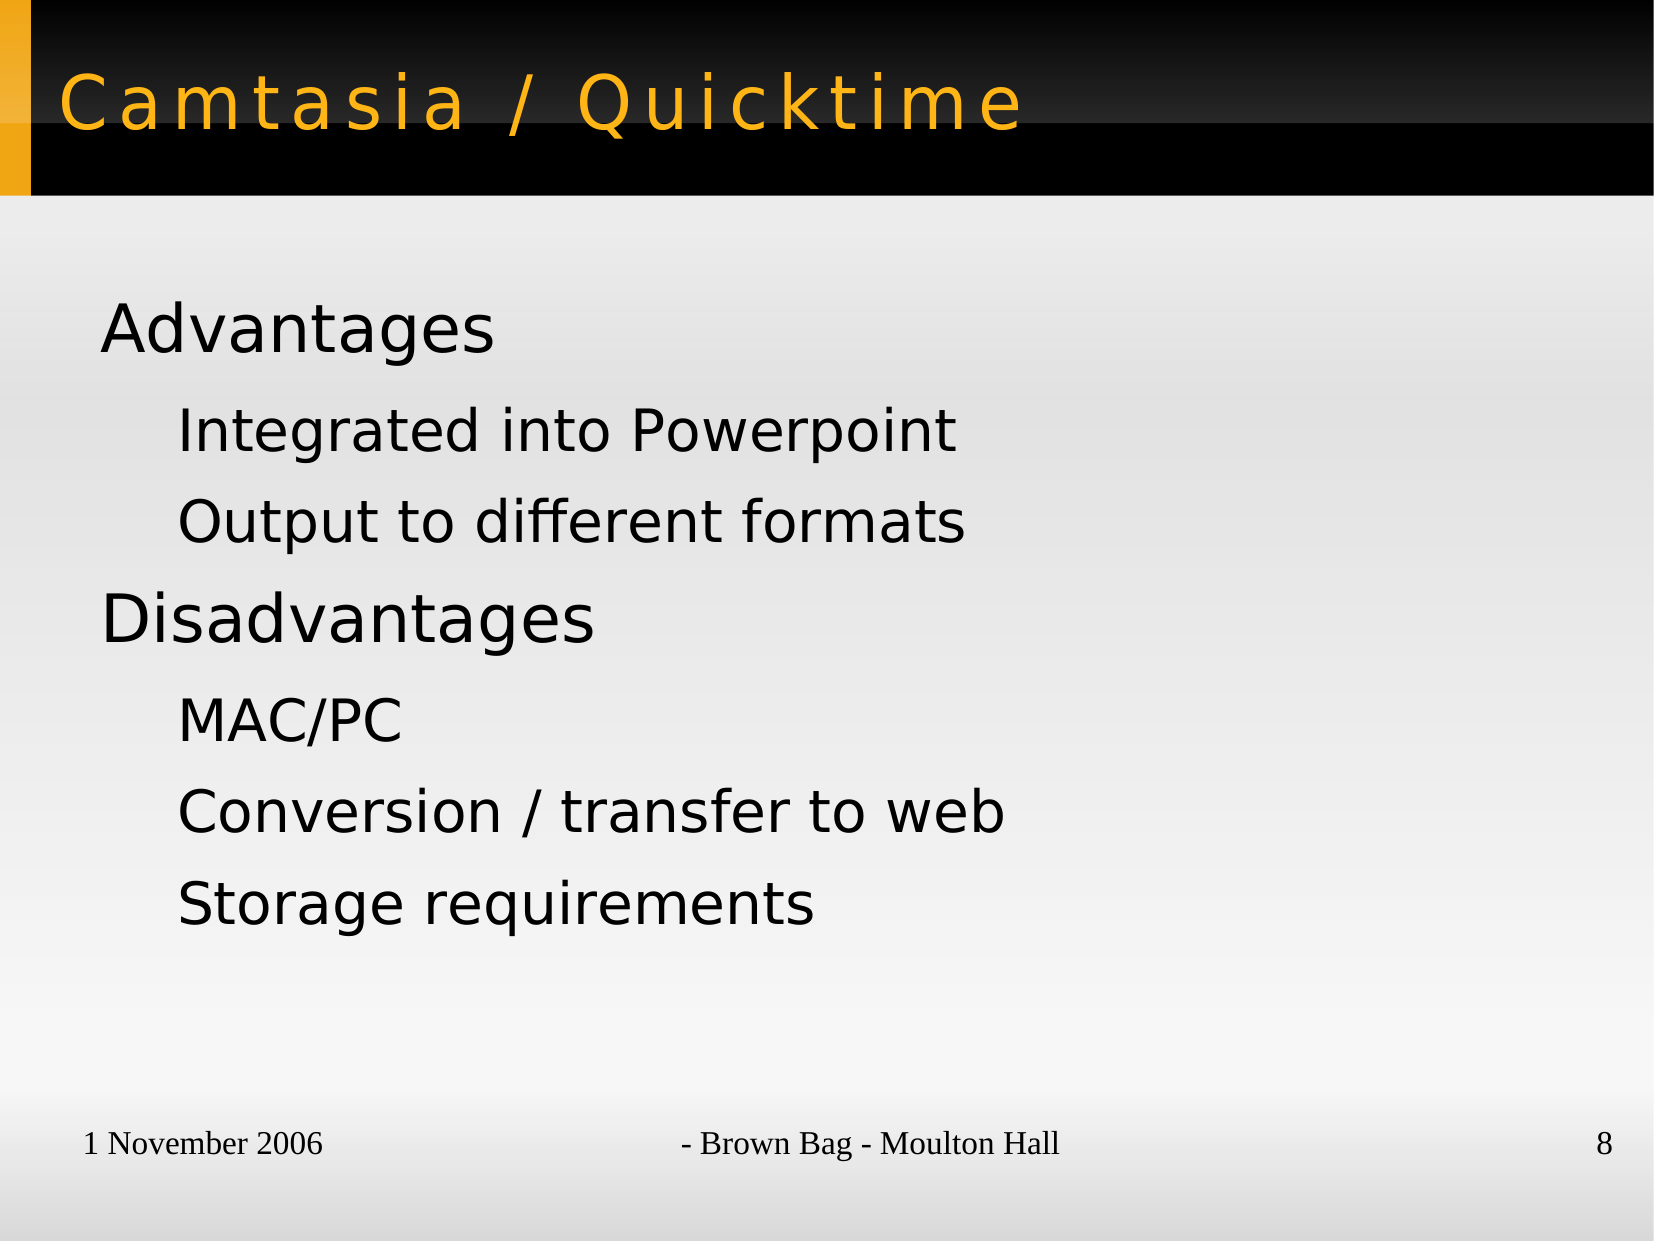

# Camtasia / Quicktime
Advantages
Integrated into Powerpoint
Output to different formats
Disadvantages
MAC/PC
Conversion / transfer to web
Storage requirements
1 November 2006
Brown Bag - Moulton Hall
8